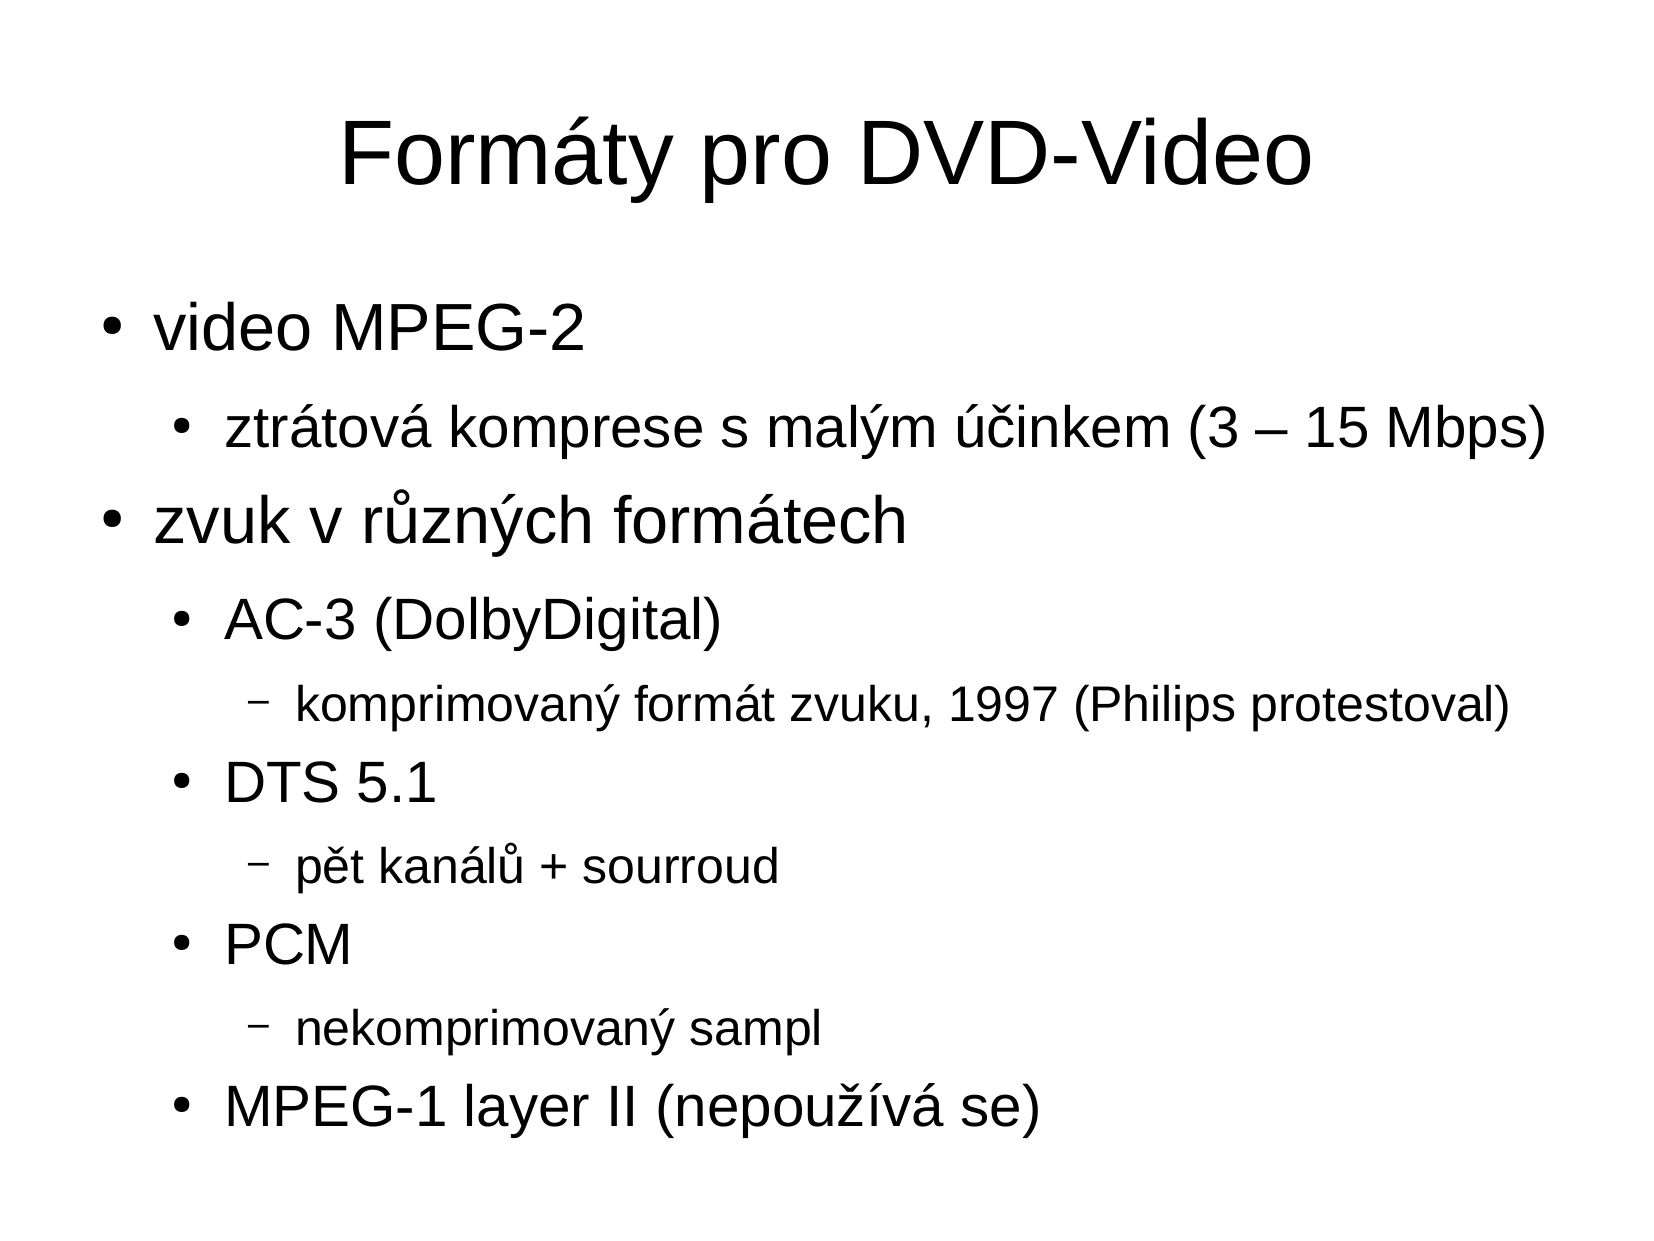

# Formáty pro DVD-Video
video MPEG-2
ztrátová komprese s malým účinkem (3 – 15 Mbps)
zvuk v různých formátech
AC-3 (DolbyDigital)
komprimovaný formát zvuku, 1997 (Philips protestoval)
DTS 5.1
pět kanálů + sourroud
PCM
nekomprimovaný sampl
MPEG-1 layer II (nepoužívá se)